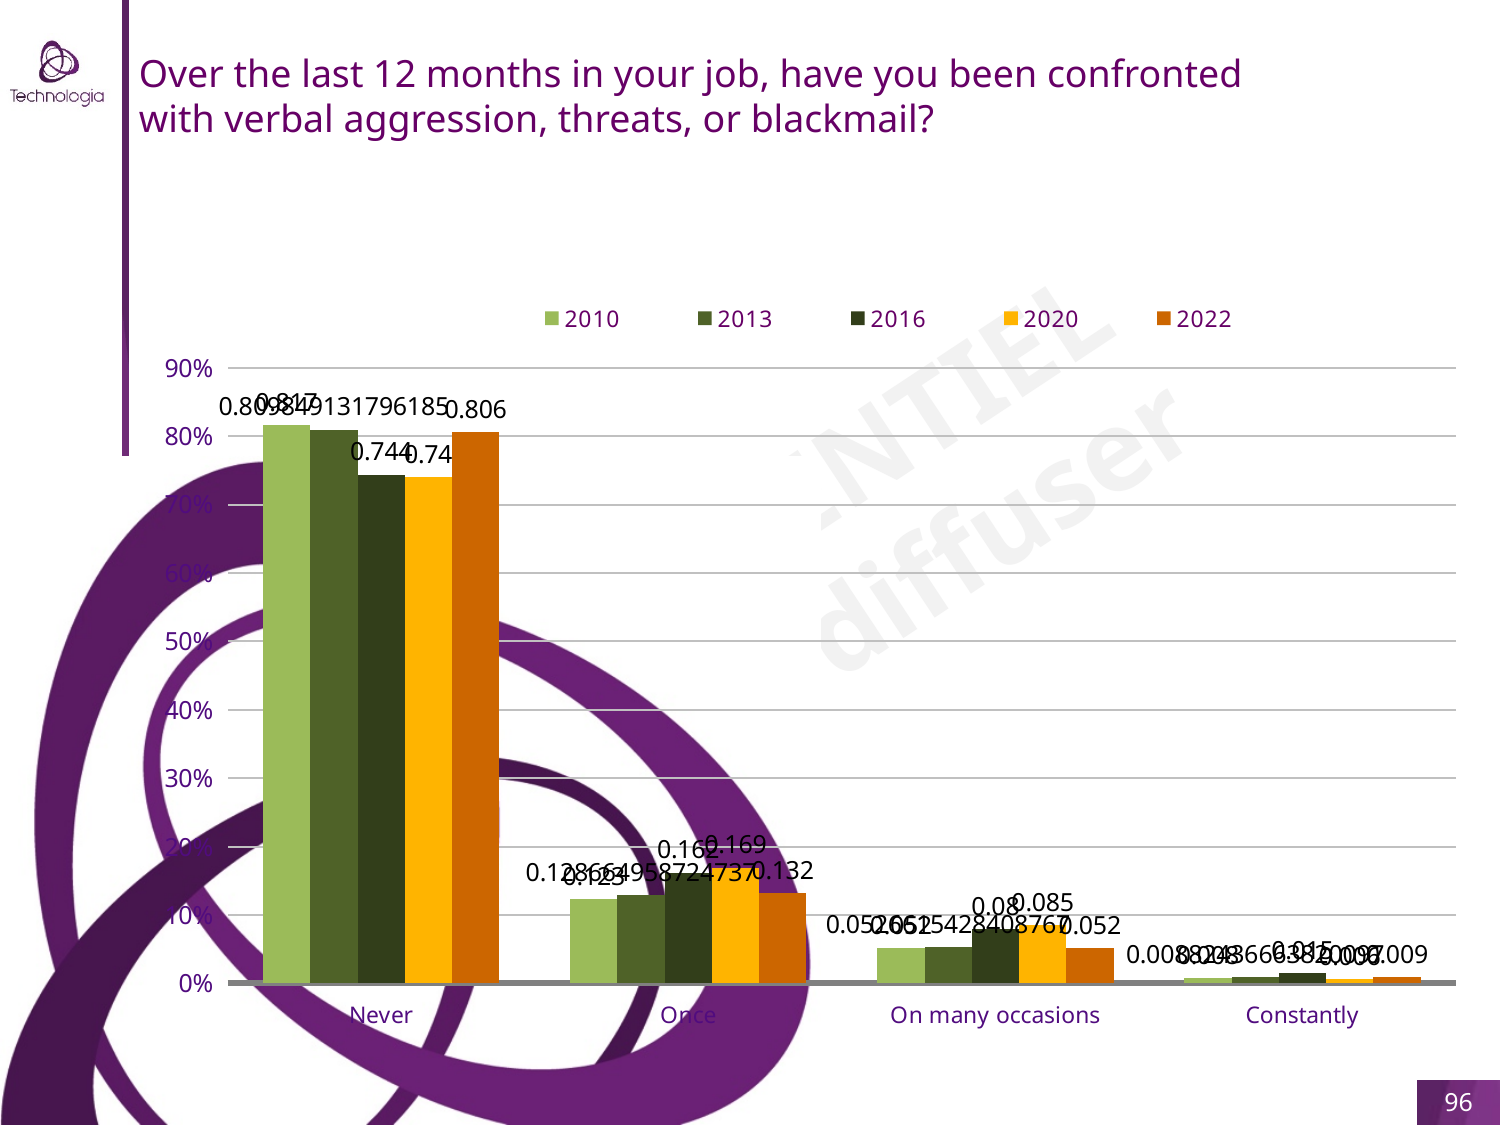

# Over the last 12 months in your job, have you been confronted with verbal aggression, threats, or blackmail?
### Chart
| Category | 2010 | 2013 | 2016 | 2020 | 2022 |
|---|---|---|---|---|---|
| Never | 0.817 | 0.809849131796185 | 0.744 | 0.74 | 0.806 |
| Once | 0.123 | 0.128664958724737 | 0.162 | 0.169 | 0.132 |
| On many occasions | 0.052 | 0.0526615428408767 | 0.08 | 0.085 | 0.052 |
| Constantly | 0.008 | 0.00882436663820097 | 0.015 | 0.006 | 0.009 |